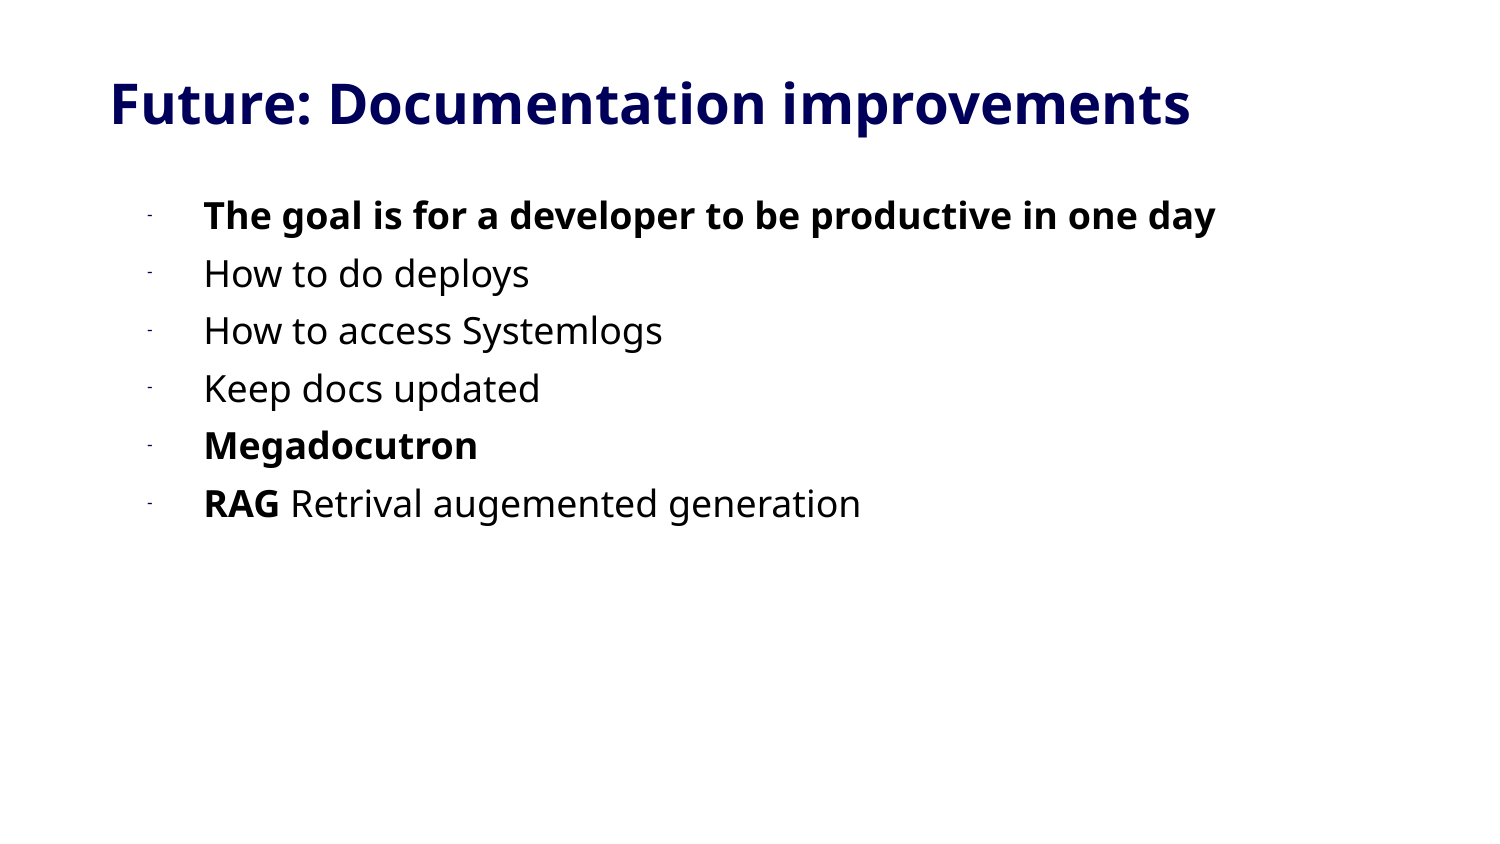

# Future: Documentation improvements
The goal is for a developer to be productive in one day
How to do deploys
How to access Systemlogs
Keep docs updated
Megadocutron
RAG Retrival augemented generation